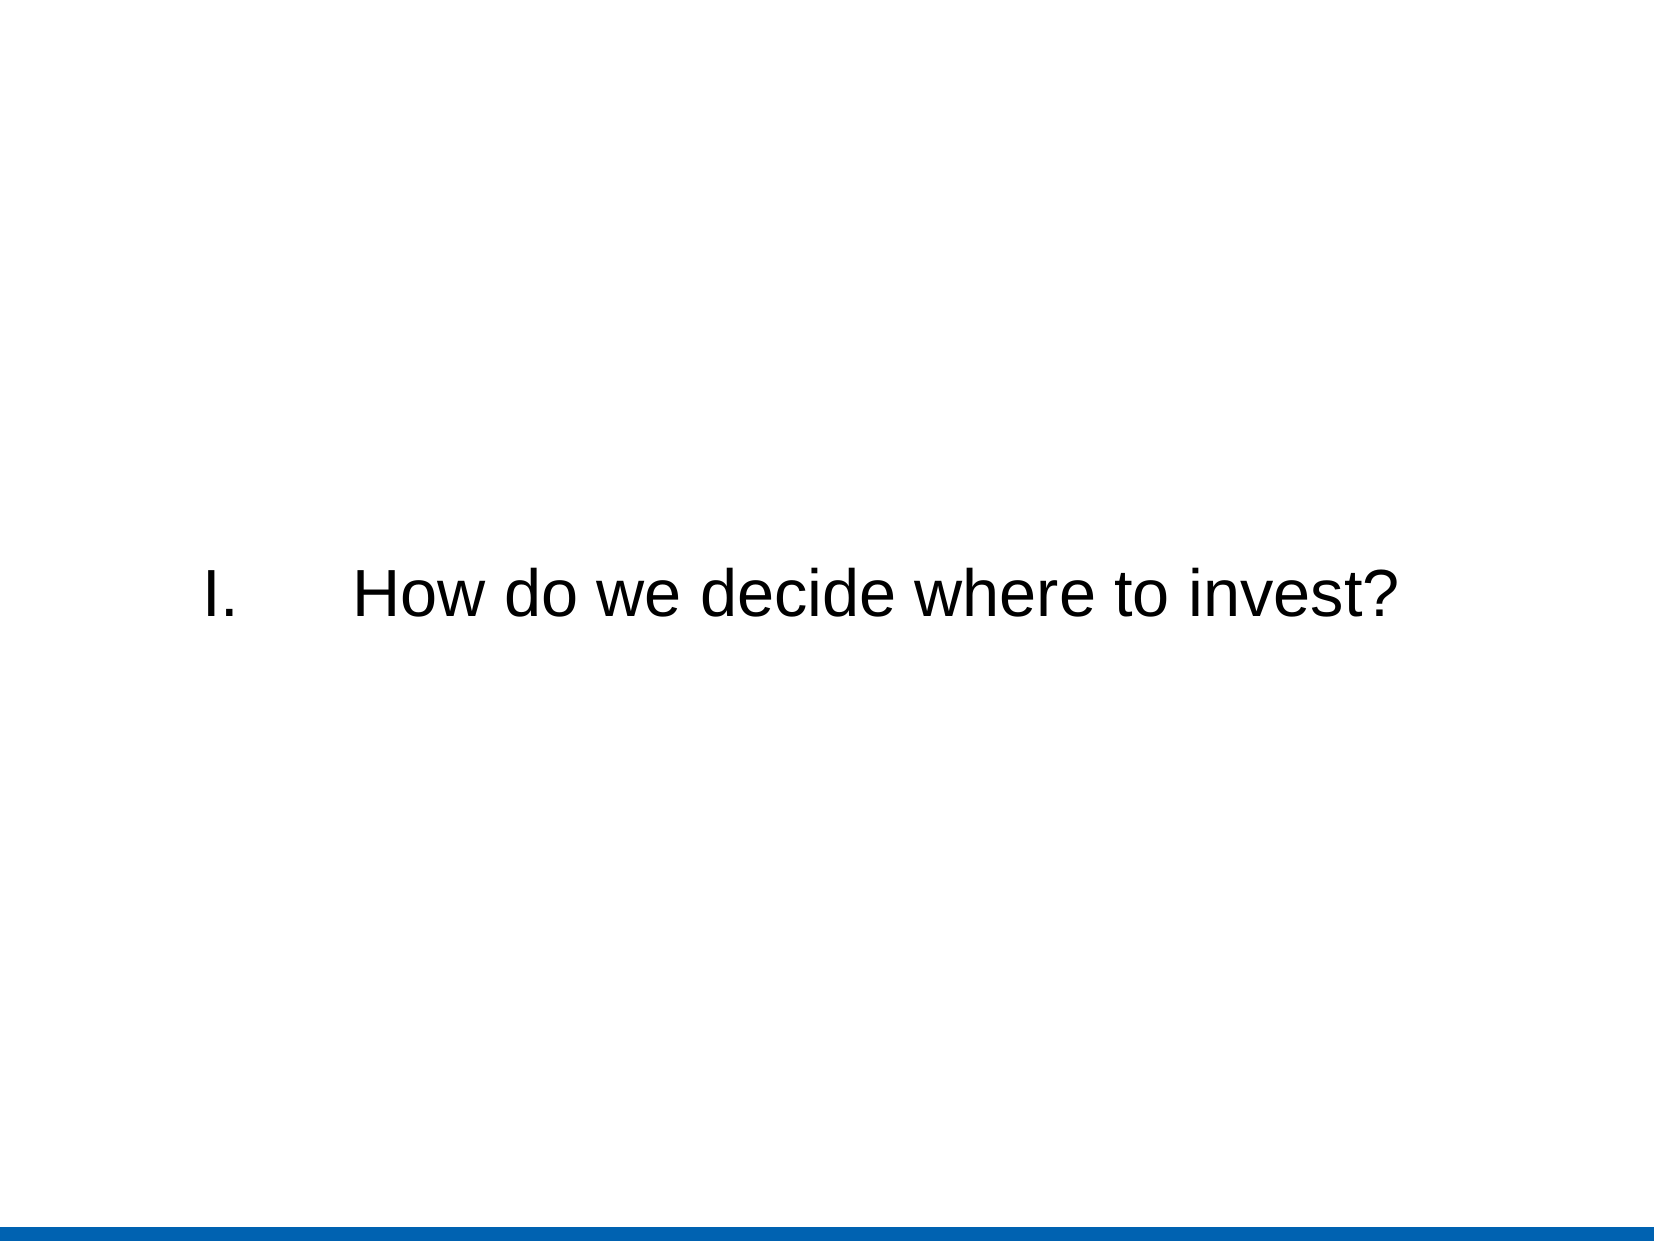

I.		How do we decide where to invest?